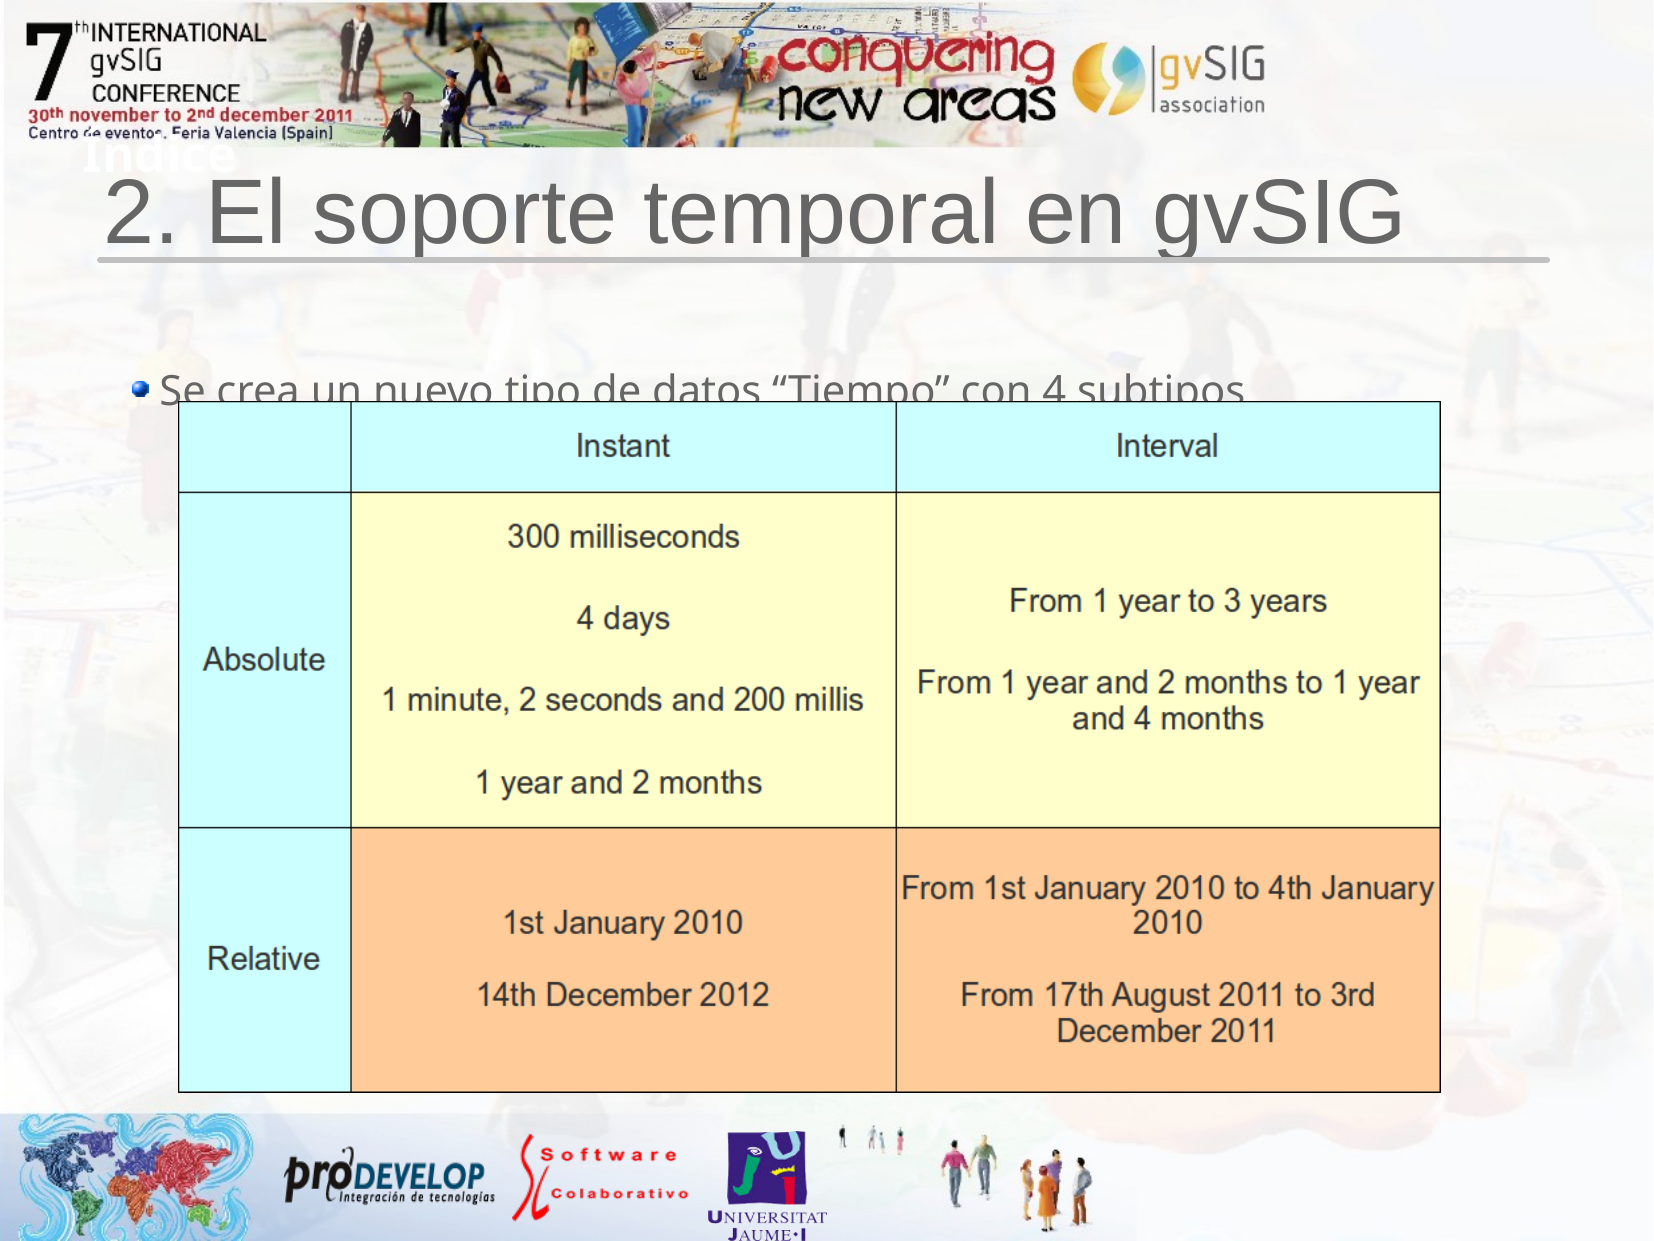

# Índice
2. El soporte temporal en gvSIG
 Se crea un nuevo tipo de datos “Tiempo” con 4 subtipos